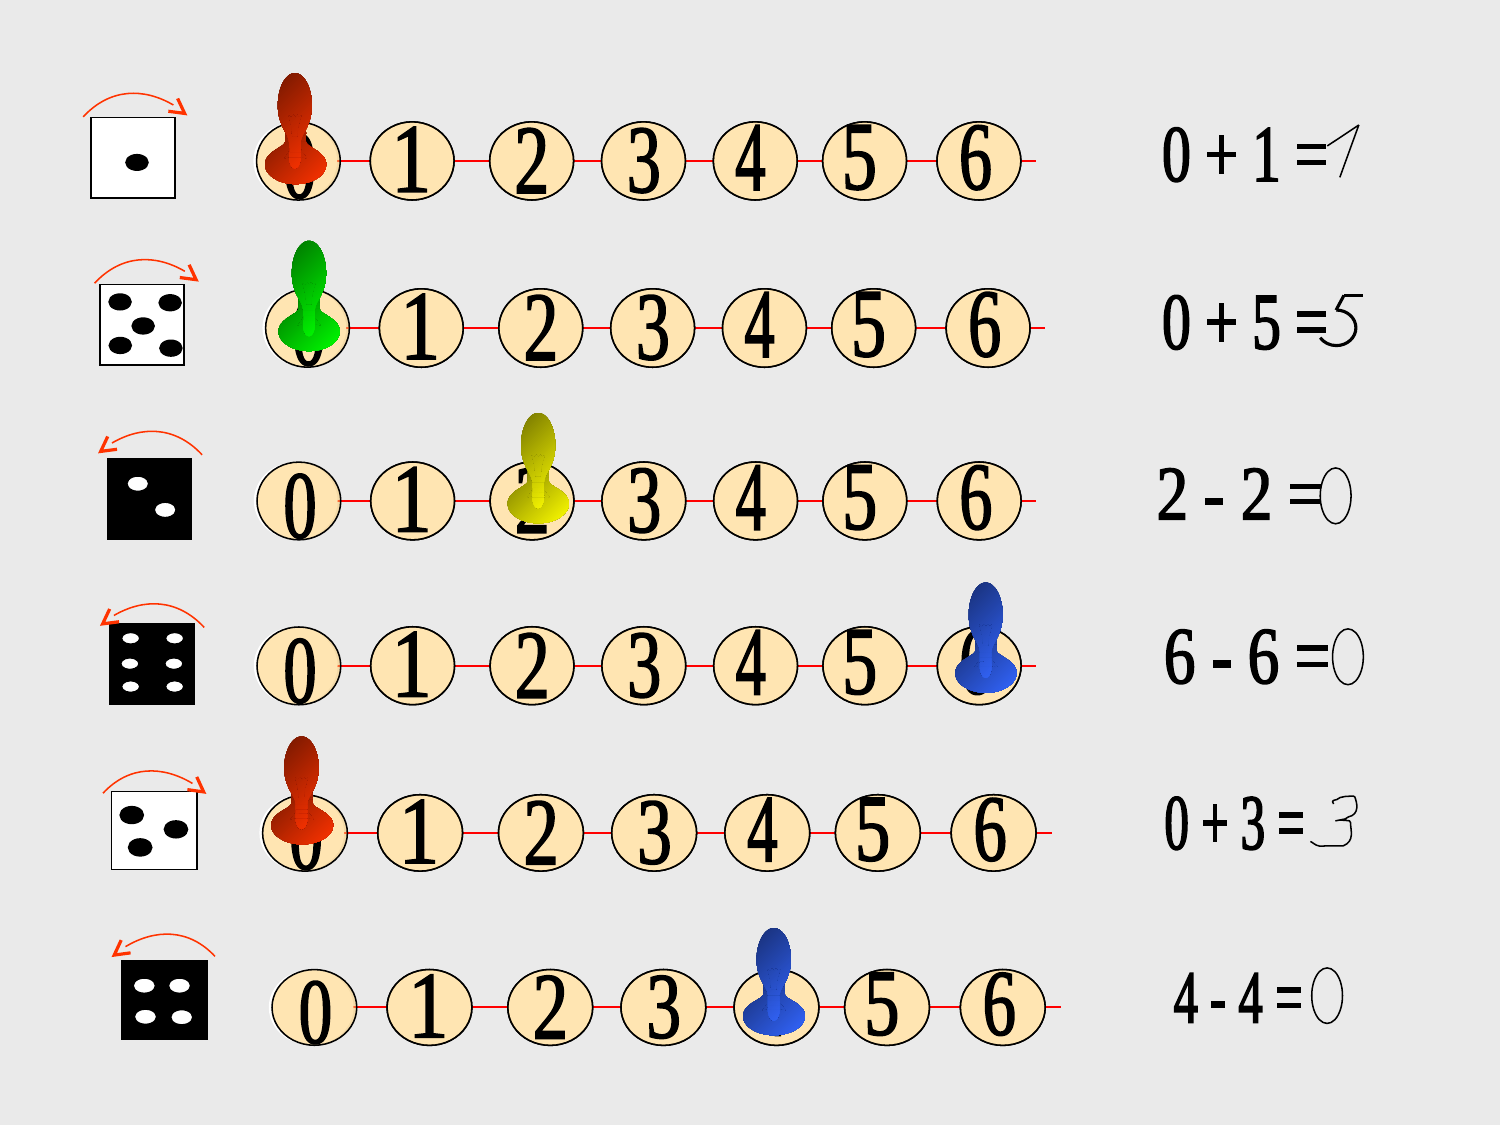

# Hrací dráha
4
5
6
1
2
3
0
4
5
6
1
2
3
0
4
5
6
1
2
3
0
4
5
6
1
2
3
0
4
5
6
1
2
3
0
4
5
6
1
2
3
0
0 + 1 =
0 + 5 =
2 - 2 =
6 - 6 =
0 + 3 =
4 - 4 =